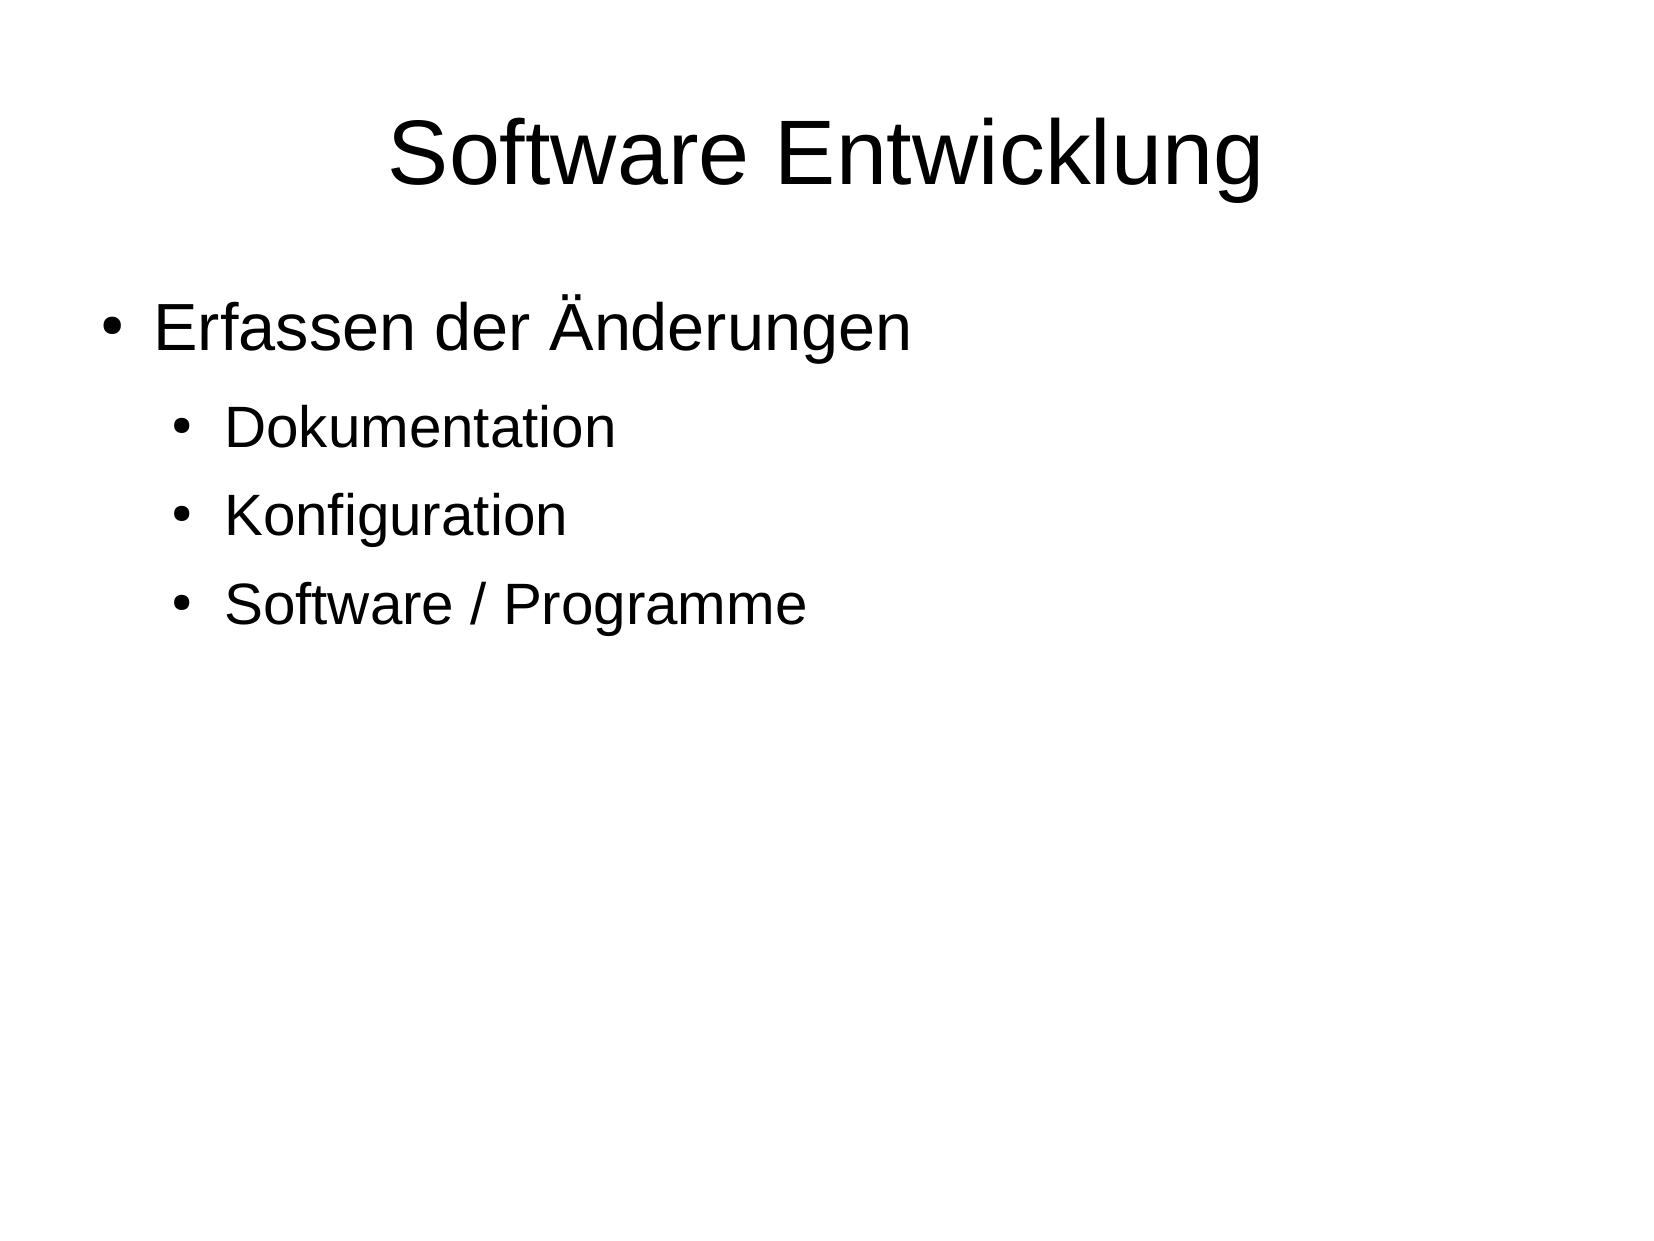

# Software Entwicklung
Erfassen der Änderungen
Dokumentation
Konfiguration
Software / Programme